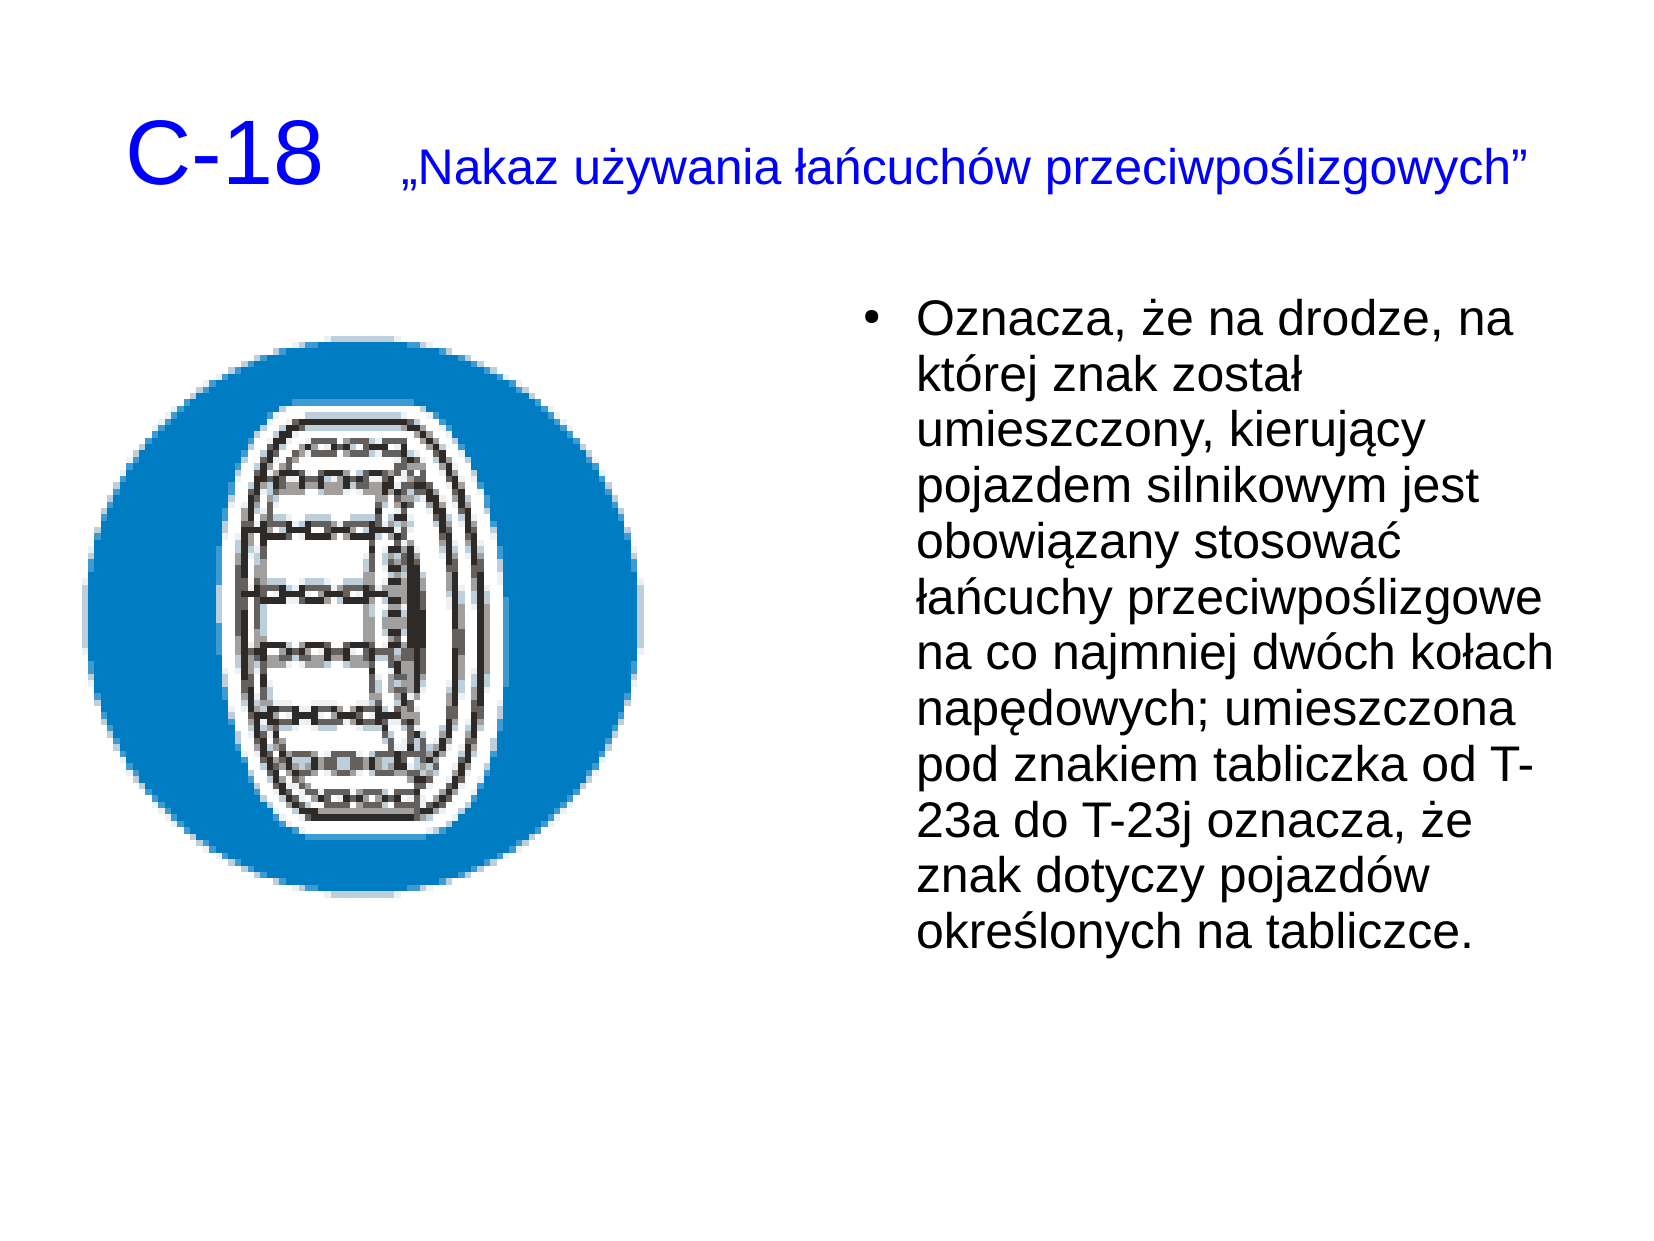

# C-18 „Nakaz używania łańcuchów przeciwpoślizgowych”
Oznacza, że na drodze, na której znak został umieszczony, kierujący pojazdem silnikowym jest obowiązany stosować łańcuchy przeciwpoślizgowe na co najmniej dwóch kołach napędowych; umieszczona pod znakiem tabliczka od T-23a do T-23j oznacza, że znak dotyczy pojazdów określonych na tabliczce.